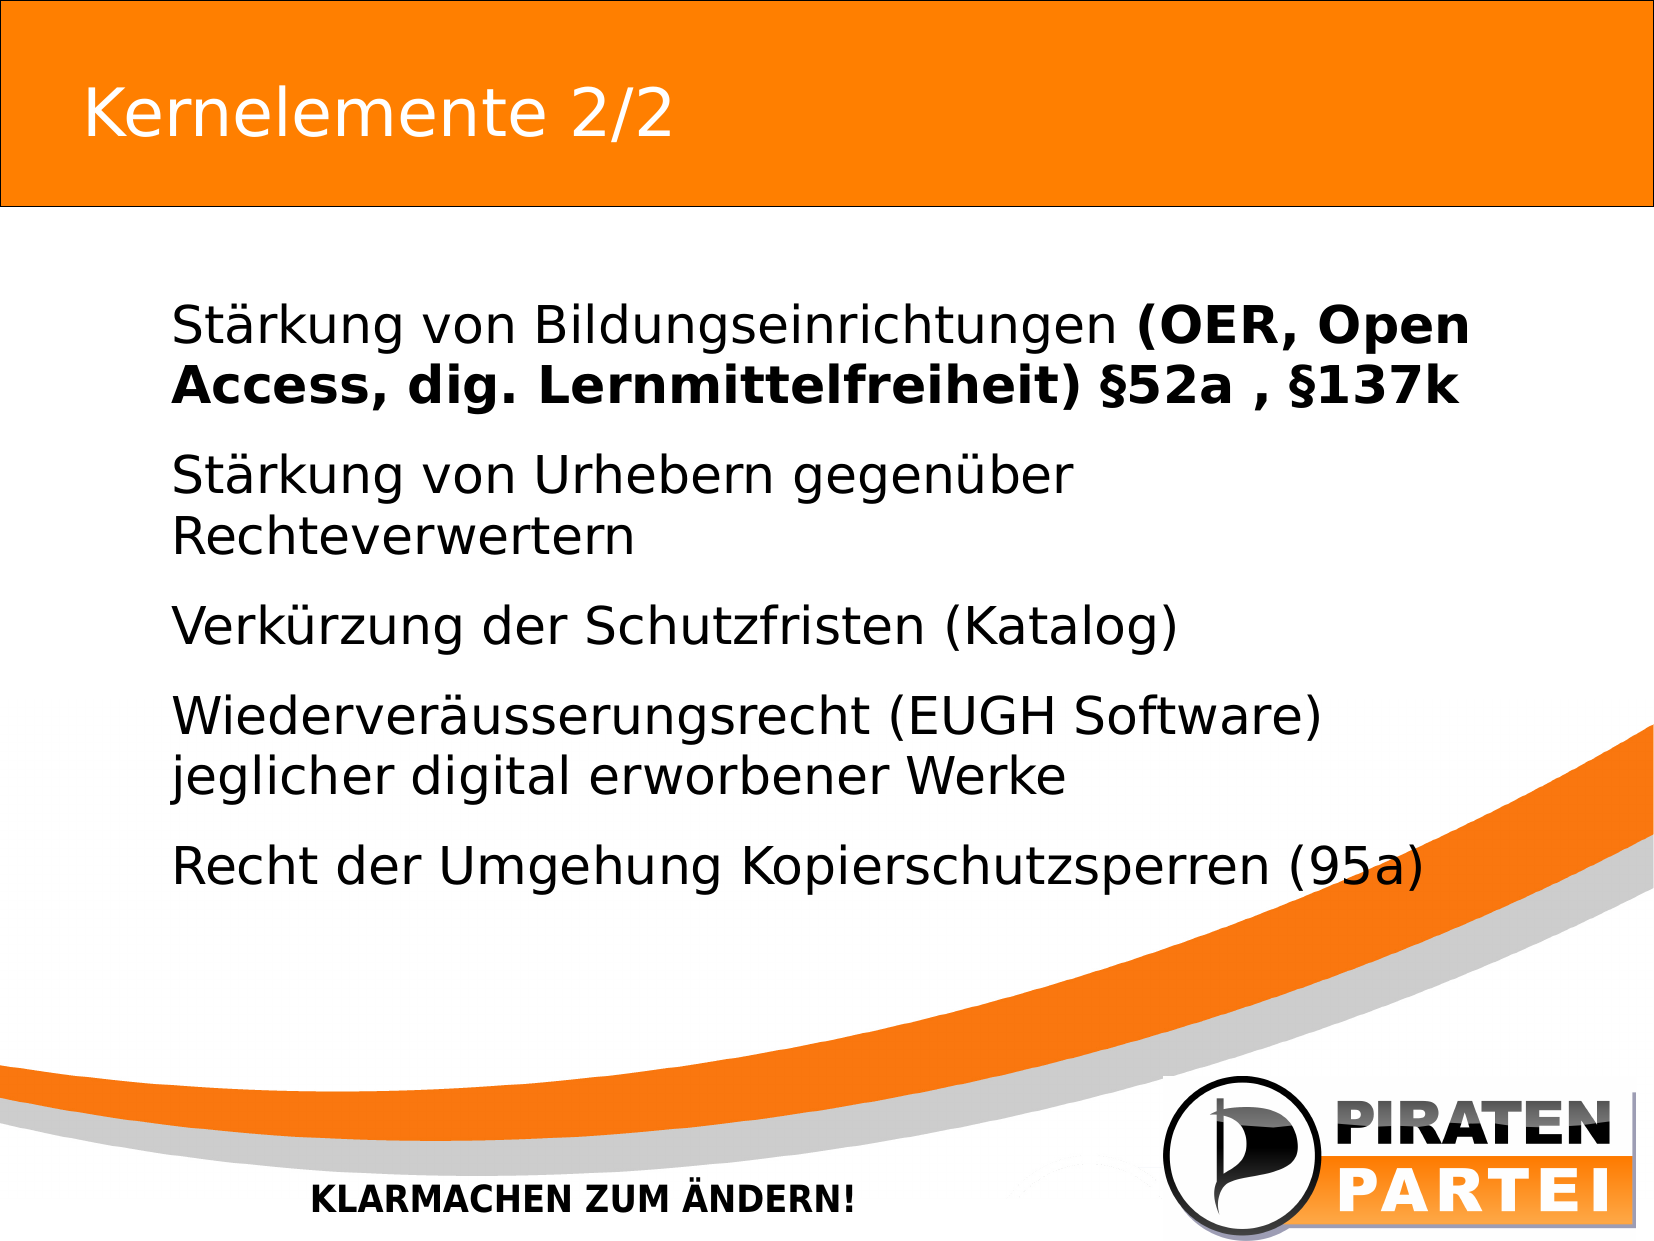

# Kernelemente 2/2
Stärkung von Bildungseinrichtungen (OER, Open Access, dig. Lernmittelfreiheit) §52a , §137k
Stärkung von Urhebern gegenüber Rechteverwertern
Verkürzung der Schutzfristen (Katalog)
Wiederveräusserungsrecht (EUGH Software) jeglicher digital erworbener Werke
Recht der Umgehung Kopierschutzsperren (95a)